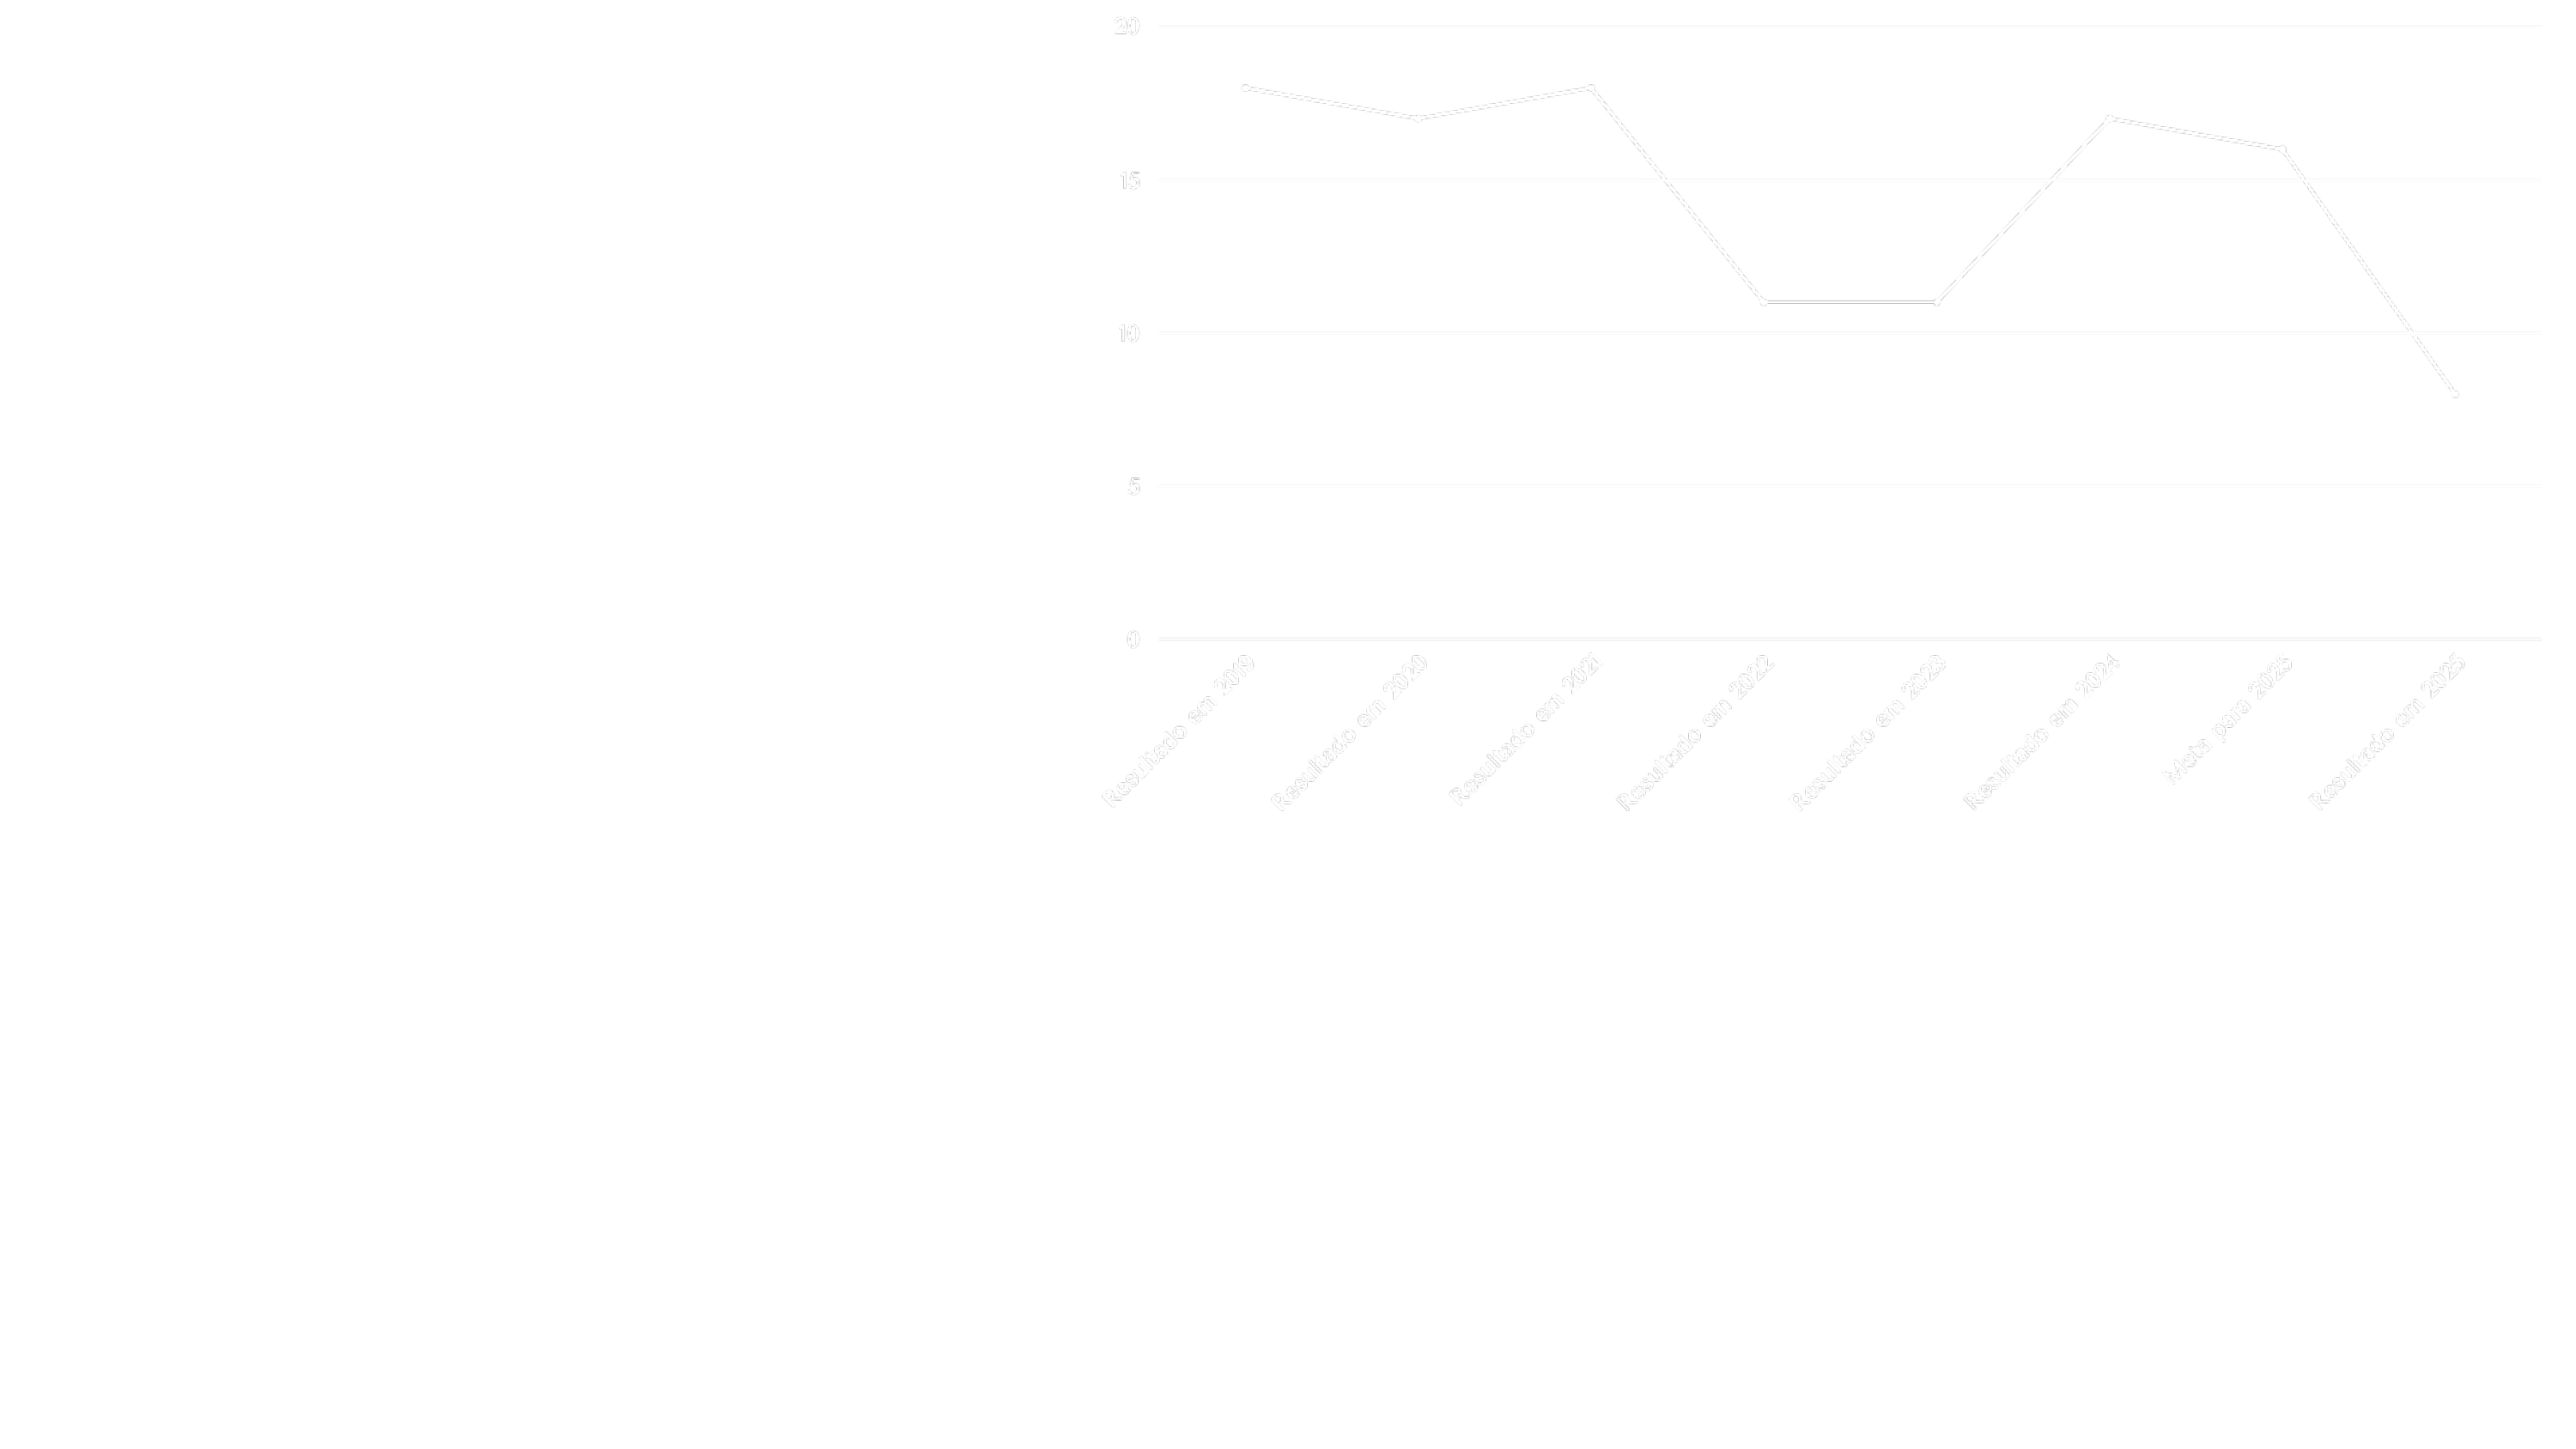

Indicador -Quantidade de Veículos a Gasolina, Etanol e Flex – VGEF
Unidade de medida: Veículos Gasolina e Flex..
Definição da Meta: Reduzir 1 veículo movido exclusivamente à gasolina, etanol e flex, considerando o ano anterior
Resultado em 2019 - 18
Resultado em 2020 - 17
Resultado 2021 - 18
Resultado 2022 - 11
Resultado 2023 - 11
Resultado em 2024 - 17
Meta para 2025 - 16
Resultado em 2025 - 8